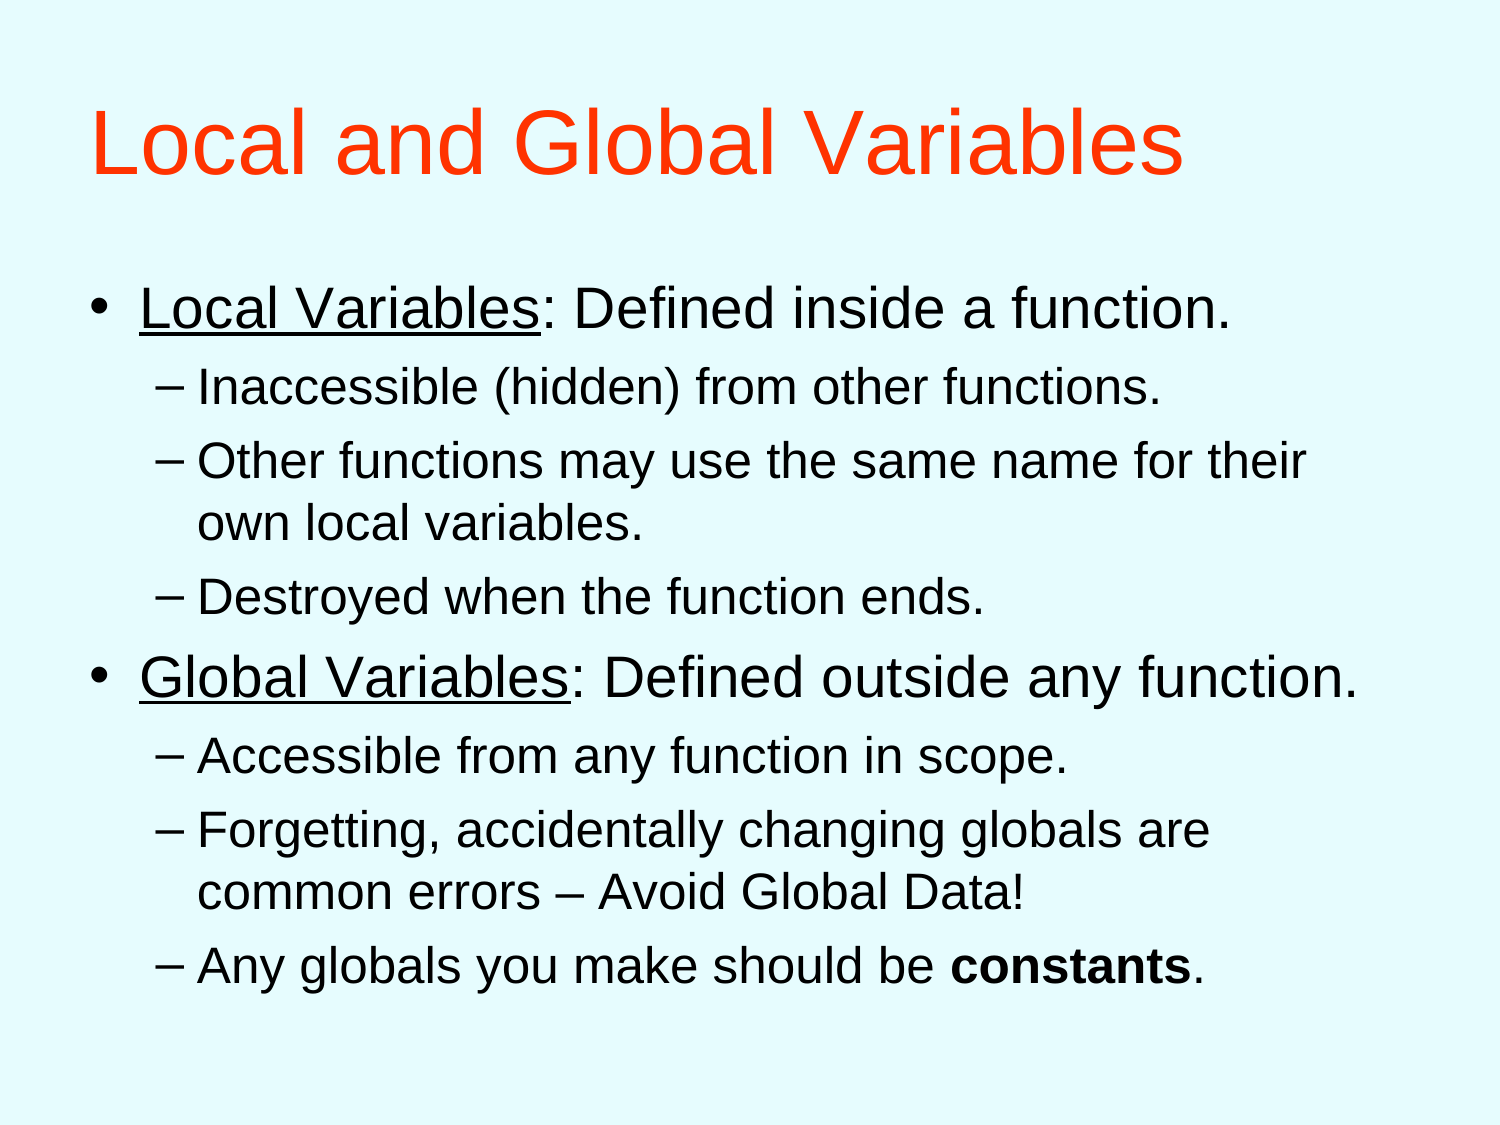

# Local and Global Variables
Local Variables: Defined inside a function.
Inaccessible (hidden) from other functions.
Other functions may use the same name for their own local variables.
Destroyed when the function ends.
Global Variables: Defined outside any function.
Accessible from any function in scope.
Forgetting, accidentally changing globals are common errors – Avoid Global Data!
Any globals you make should be constants.